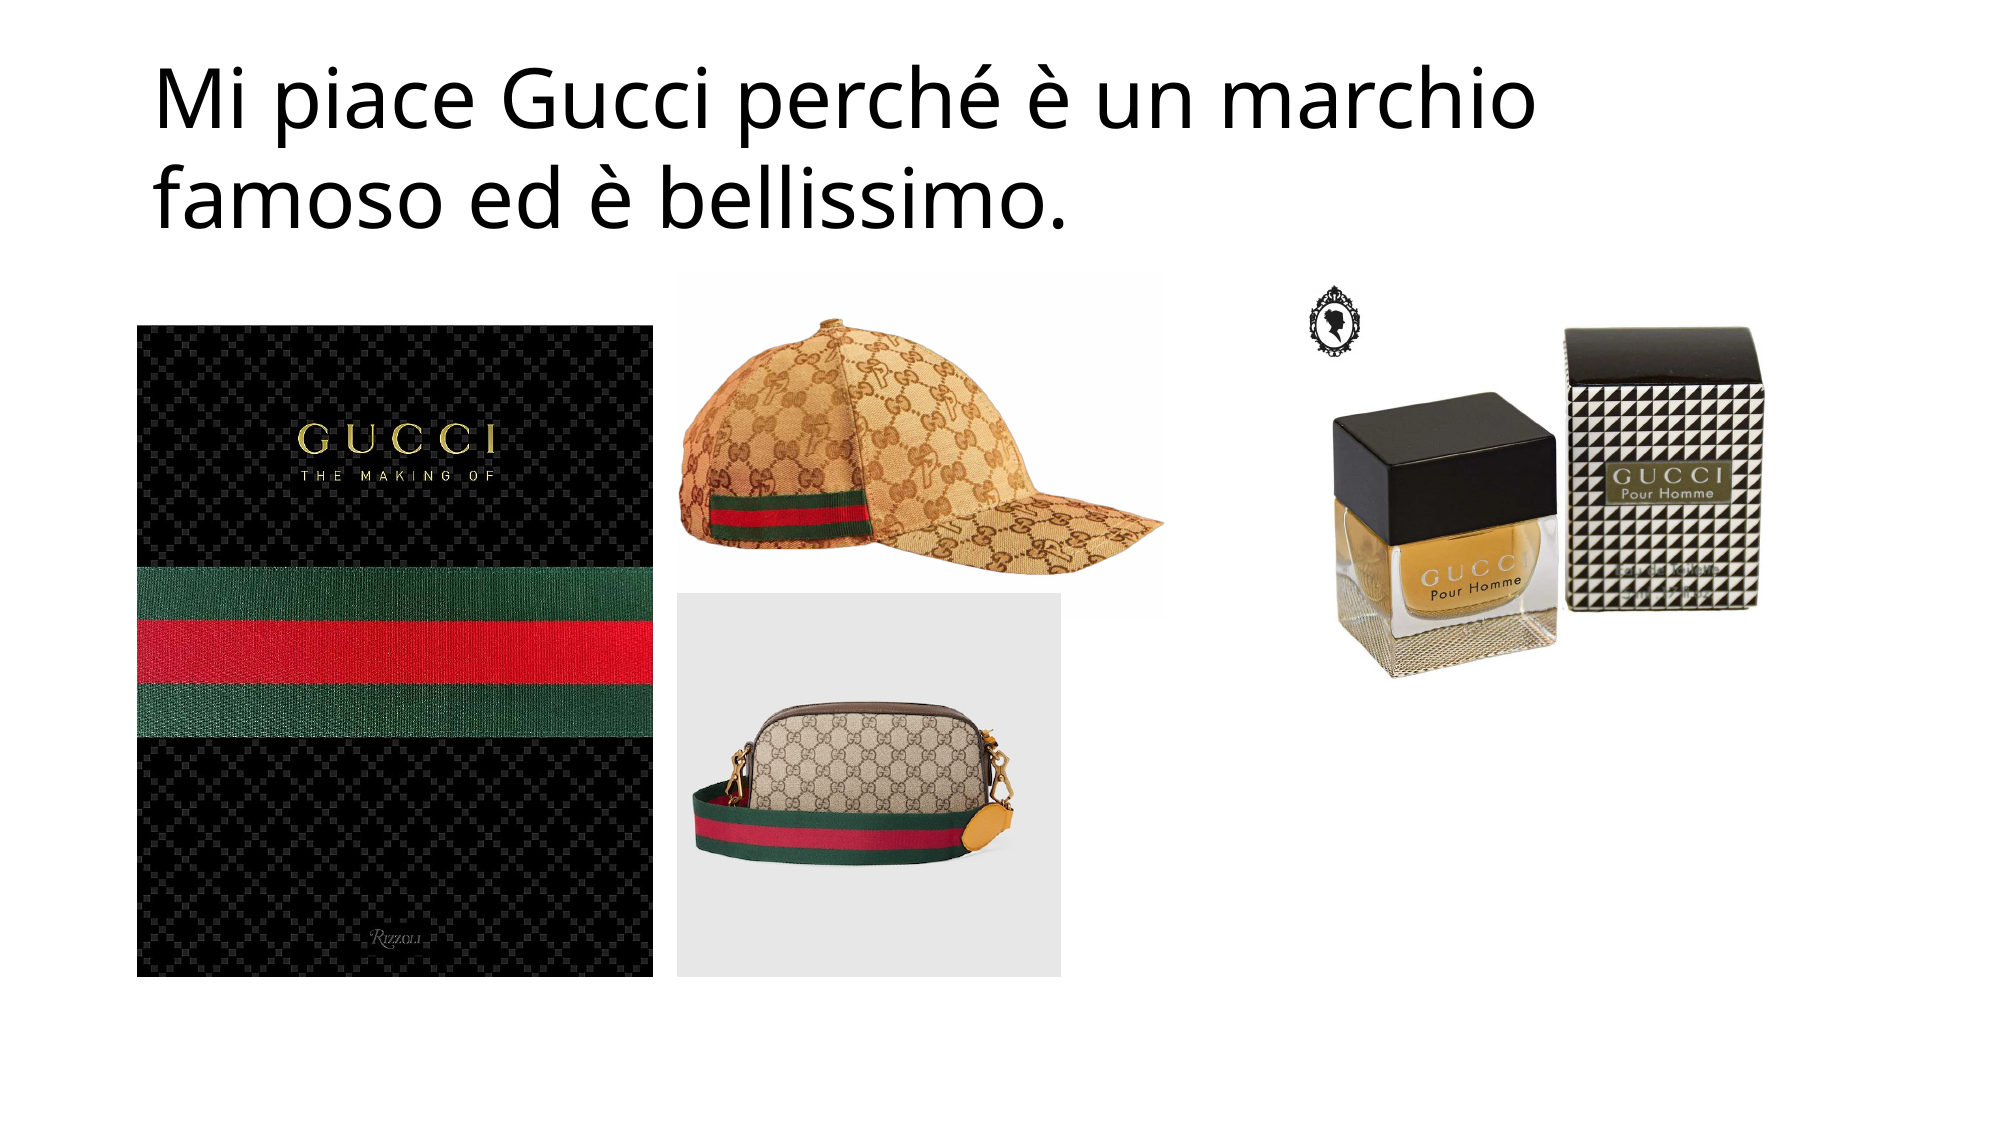

# Mi piace Gucci perché è un marchio famoso ed è bellissimo.